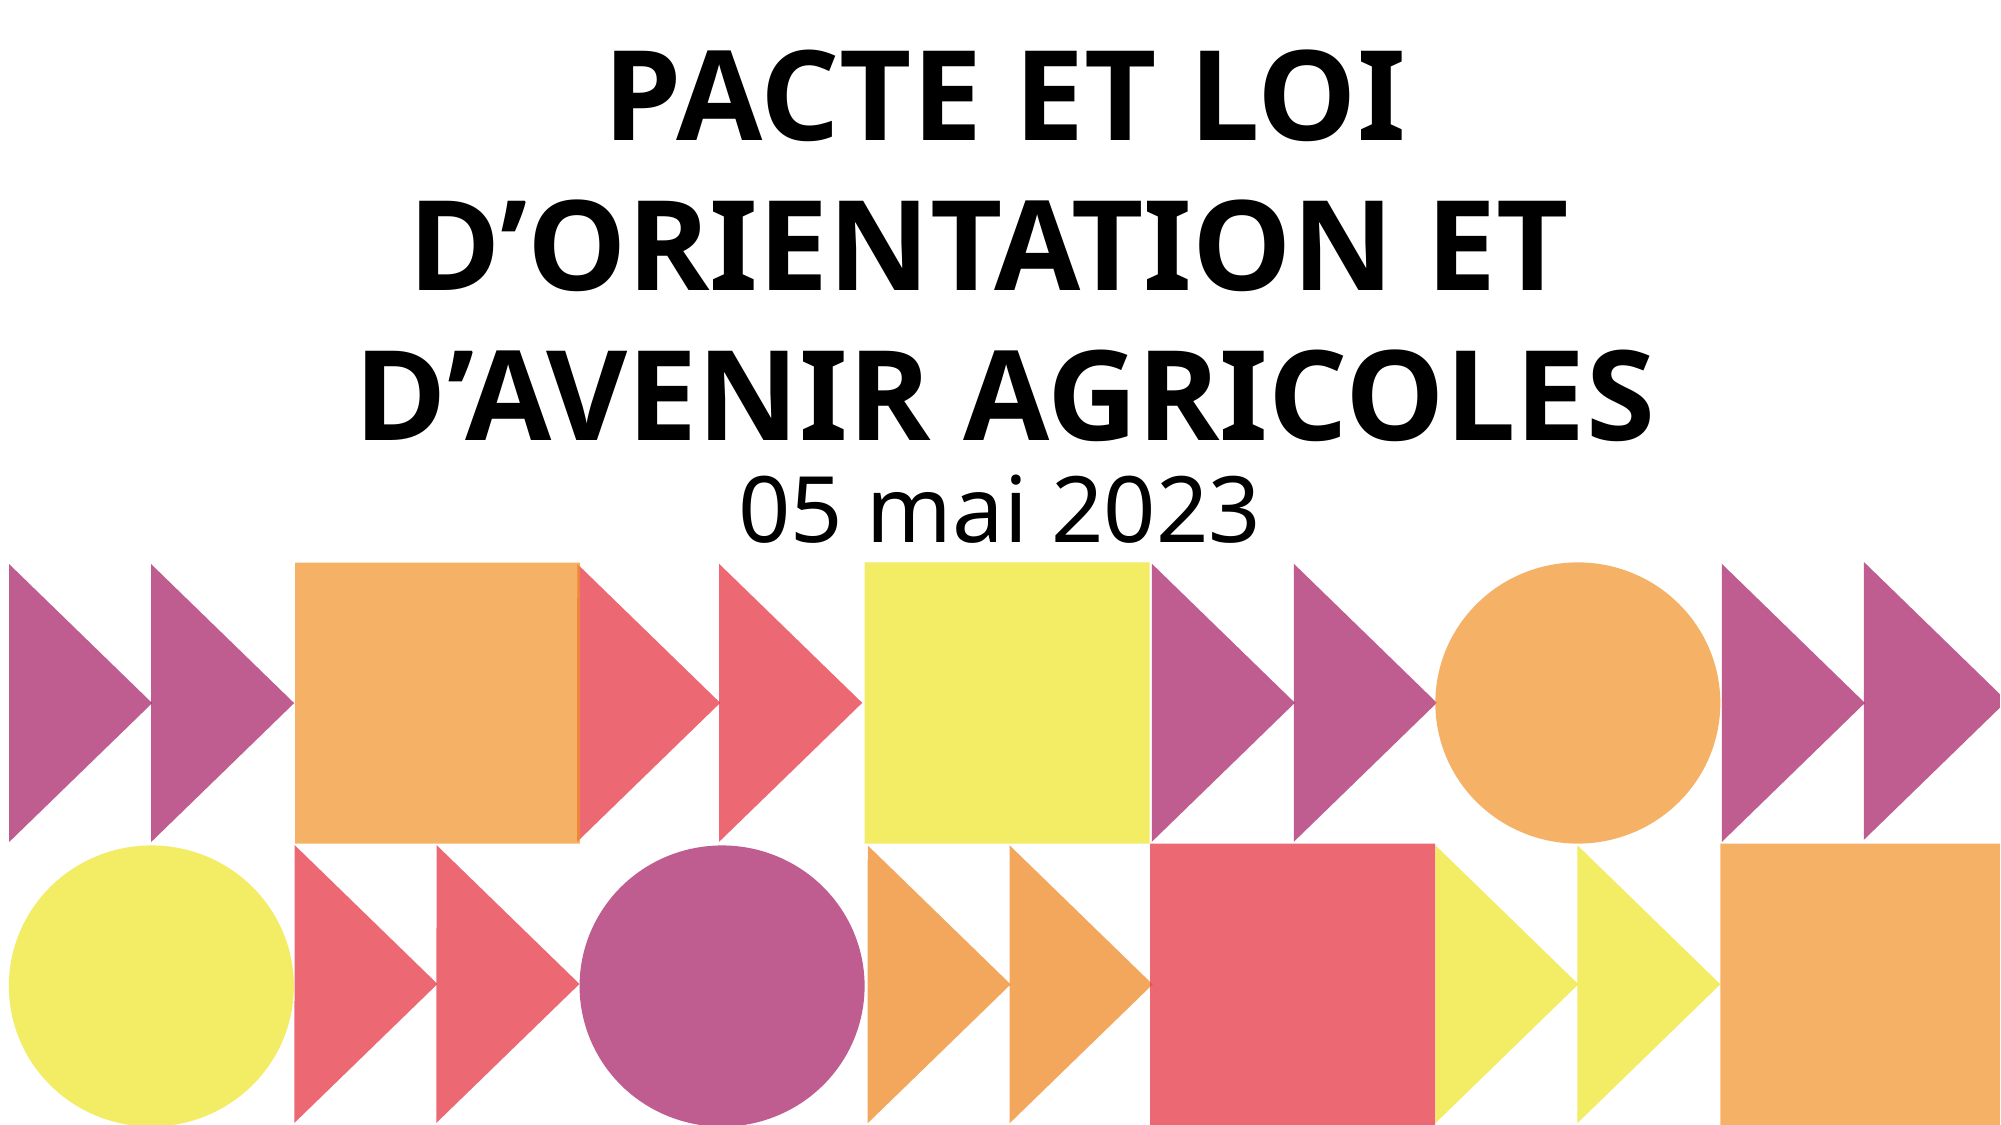

PACTE ET LOI
D’ORIENTATION ET
D’AVENIR AGRICOLES
05 mai 2023